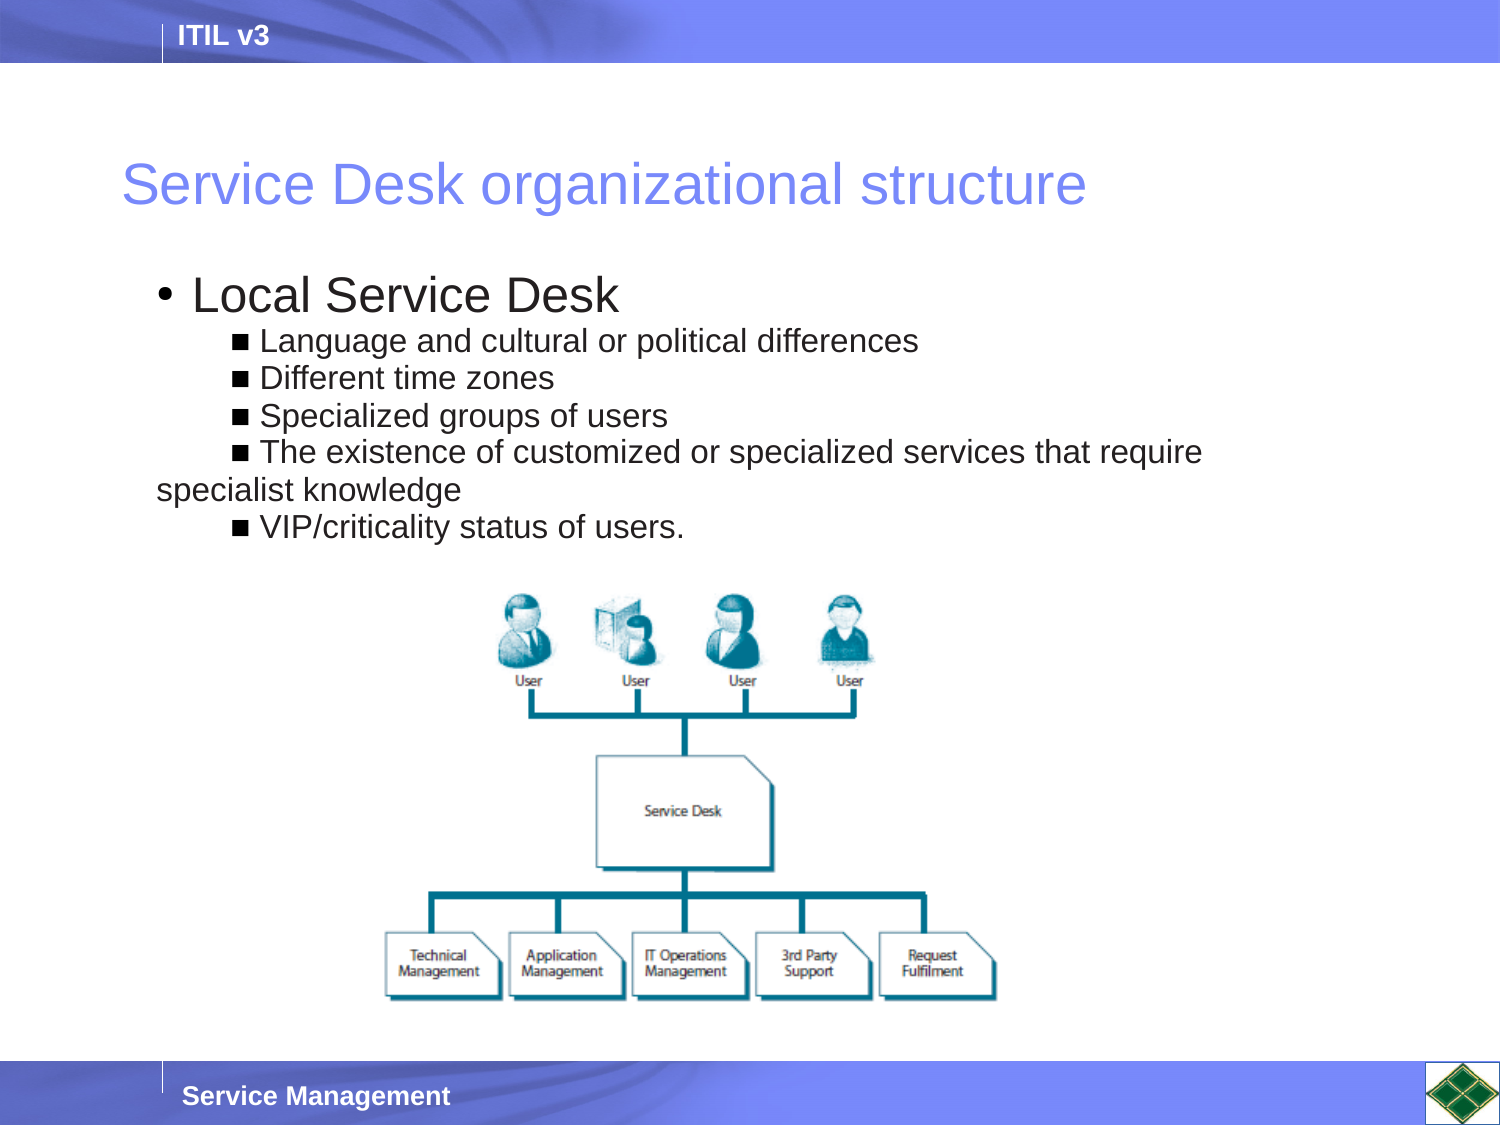

Service Desk organizational structure
Local Service Desk
	■ Language and cultural or political differences
	■ Different time zones
	■ Specialized groups of users
	■ The existence of customized or specialized services that require specialist knowledge
	■ VIP/criticality status of users.